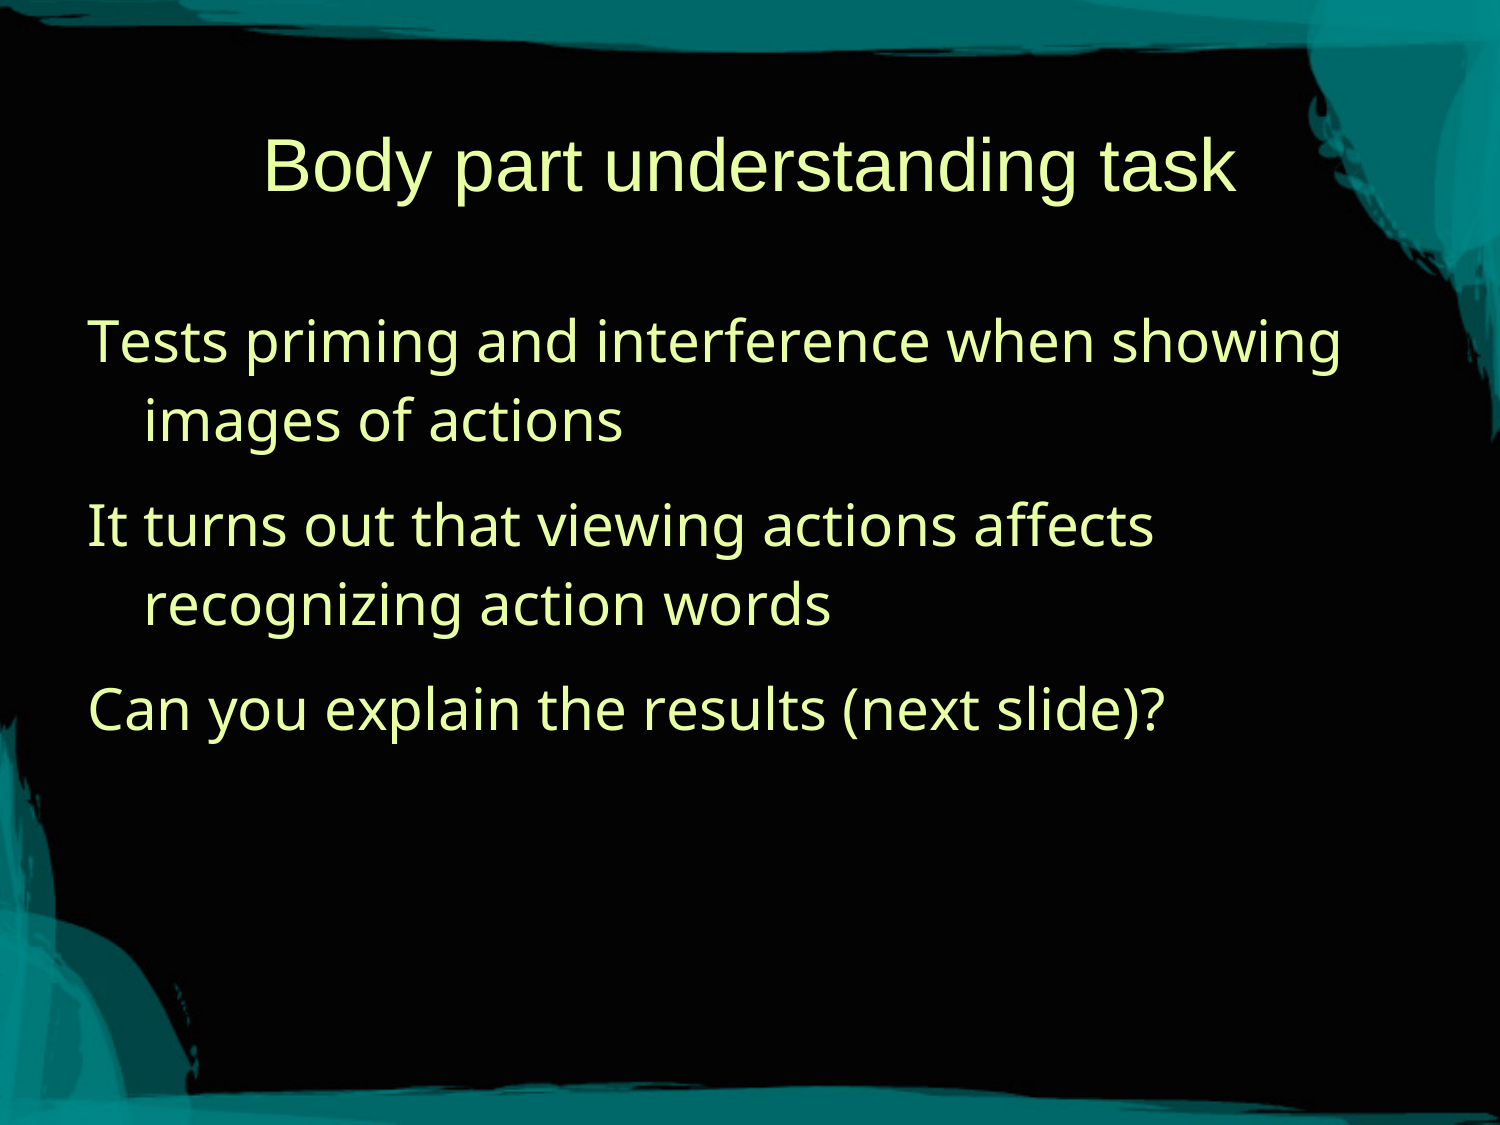

# Body part understanding task
Tests priming and interference when showing images of actions
It turns out that viewing actions affects recognizing action words
Can you explain the results (next slide)?